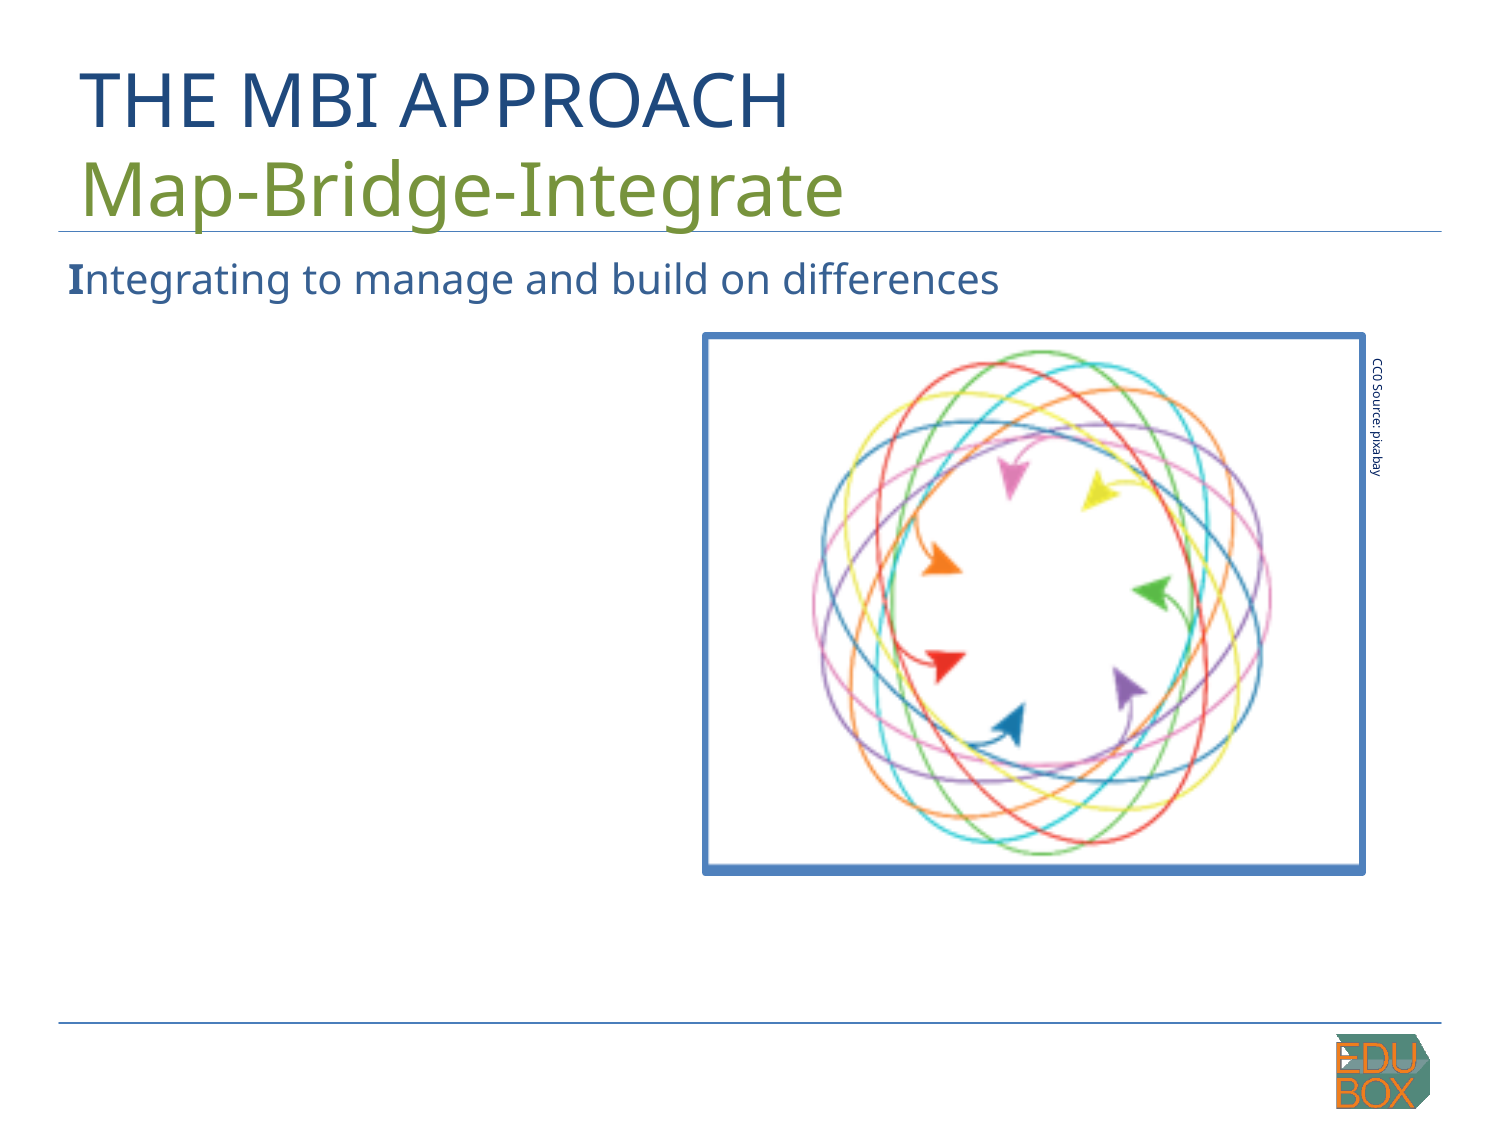

THE MBI APPROACH
Map-Bridge-Integrate
Integrating to manage and build on differences
CC0 Source: pixabay